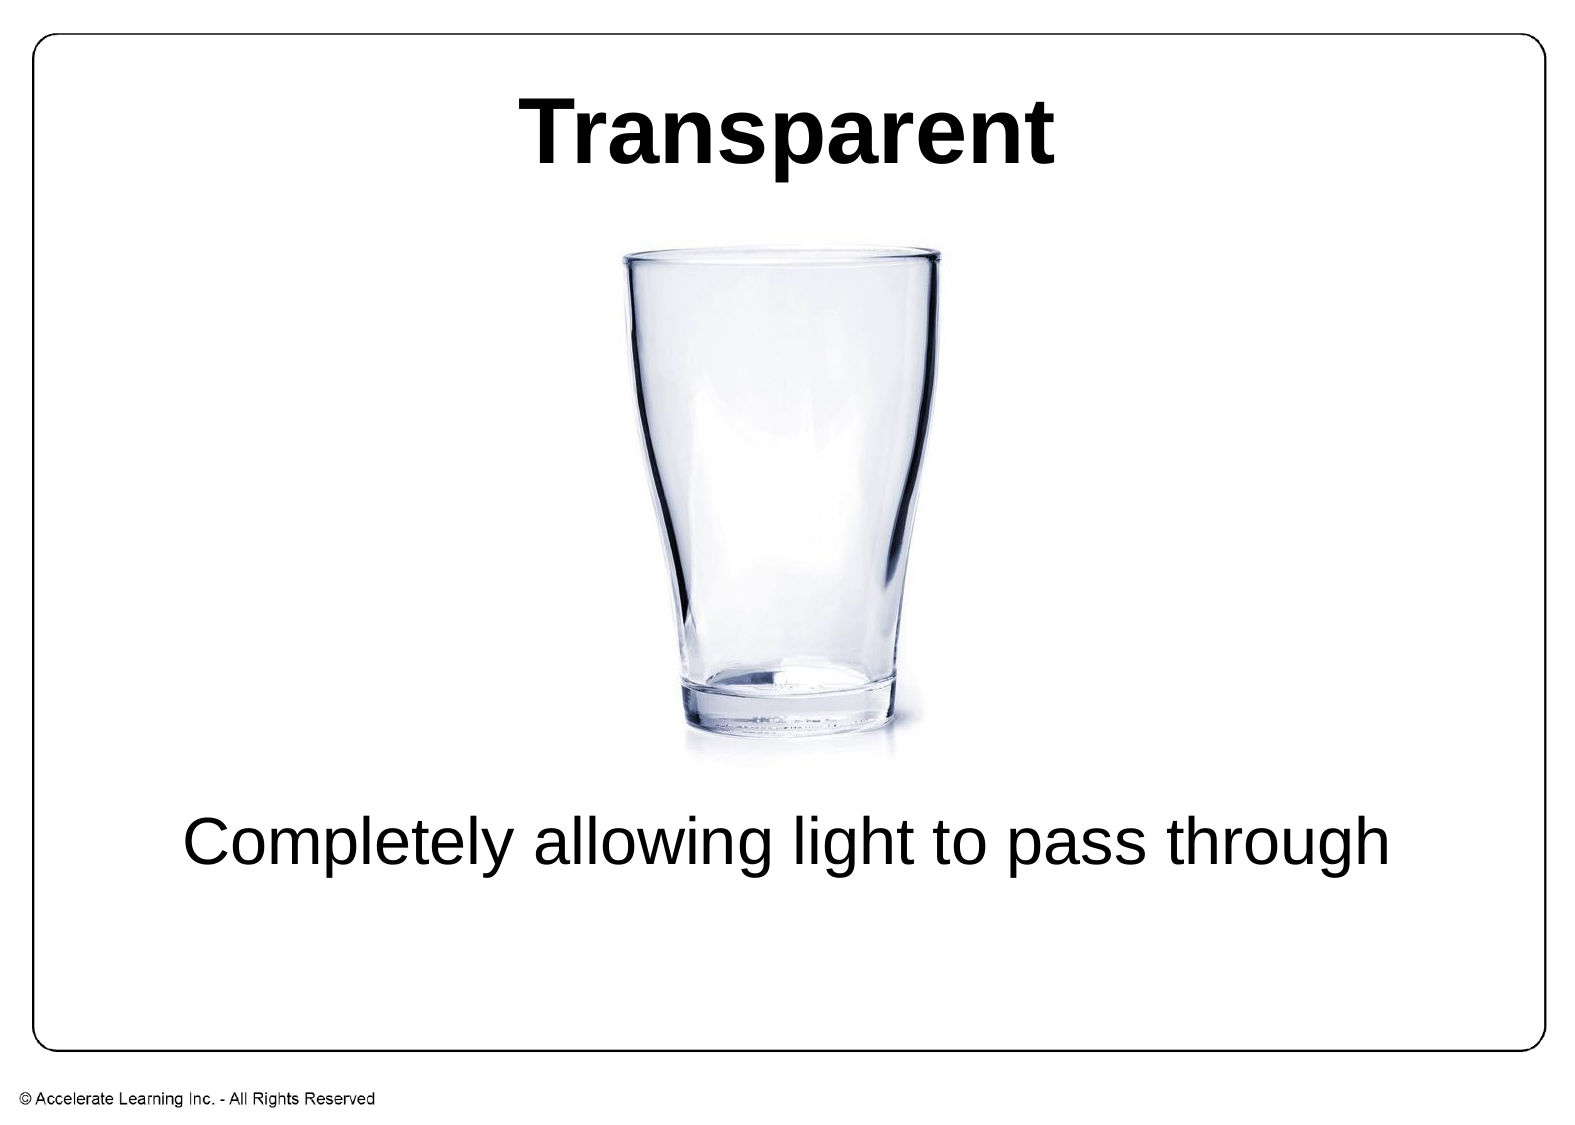

Transparent
Completely allowing light to pass through